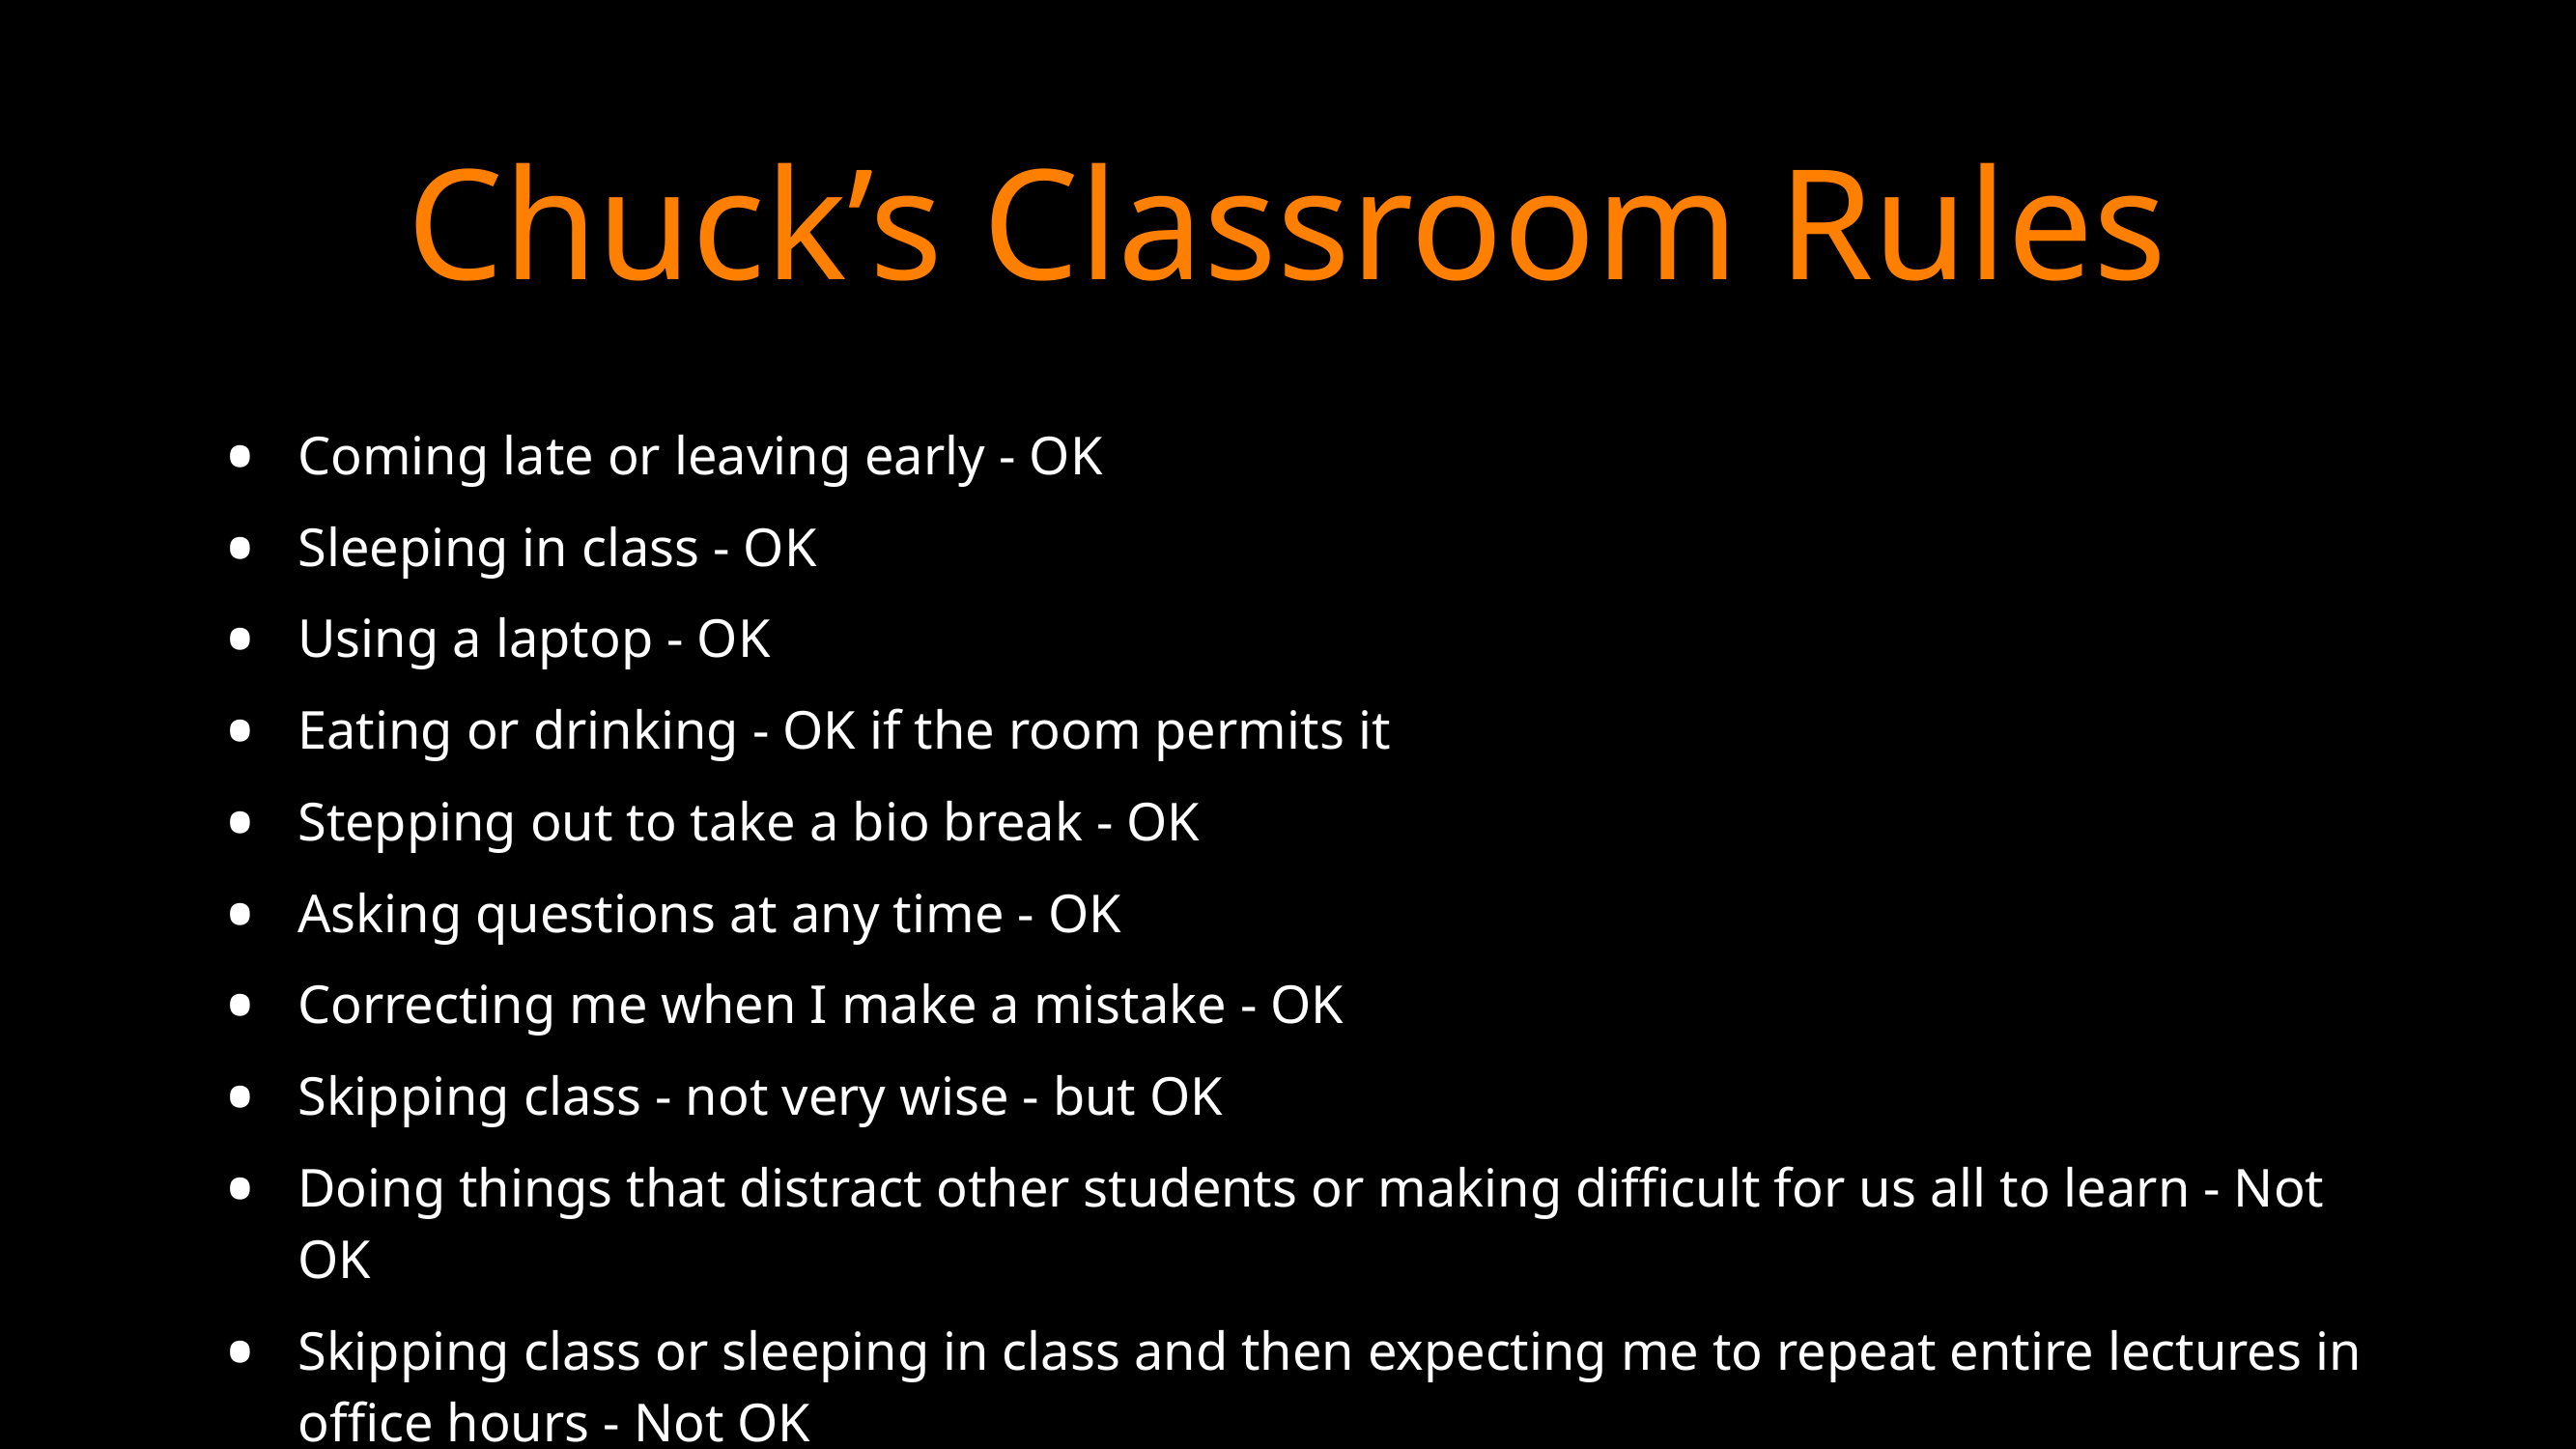

# Chuck’s Classroom Rules
Coming late or leaving early - OK
Sleeping in class - OK
Using a laptop - OK
Eating or drinking - OK if the room permits it
Stepping out to take a bio break - OK
Asking questions at any time - OK
Correcting me when I make a mistake - OK
Skipping class - not very wise - but OK
Doing things that distract other students or making difficult for us all to learn - Not OK
Skipping class or sleeping in class and then expecting me to repeat entire lectures in office hours - Not OK
Waiting to the last minute and asking me to review the whole semester in office hours - Not OK